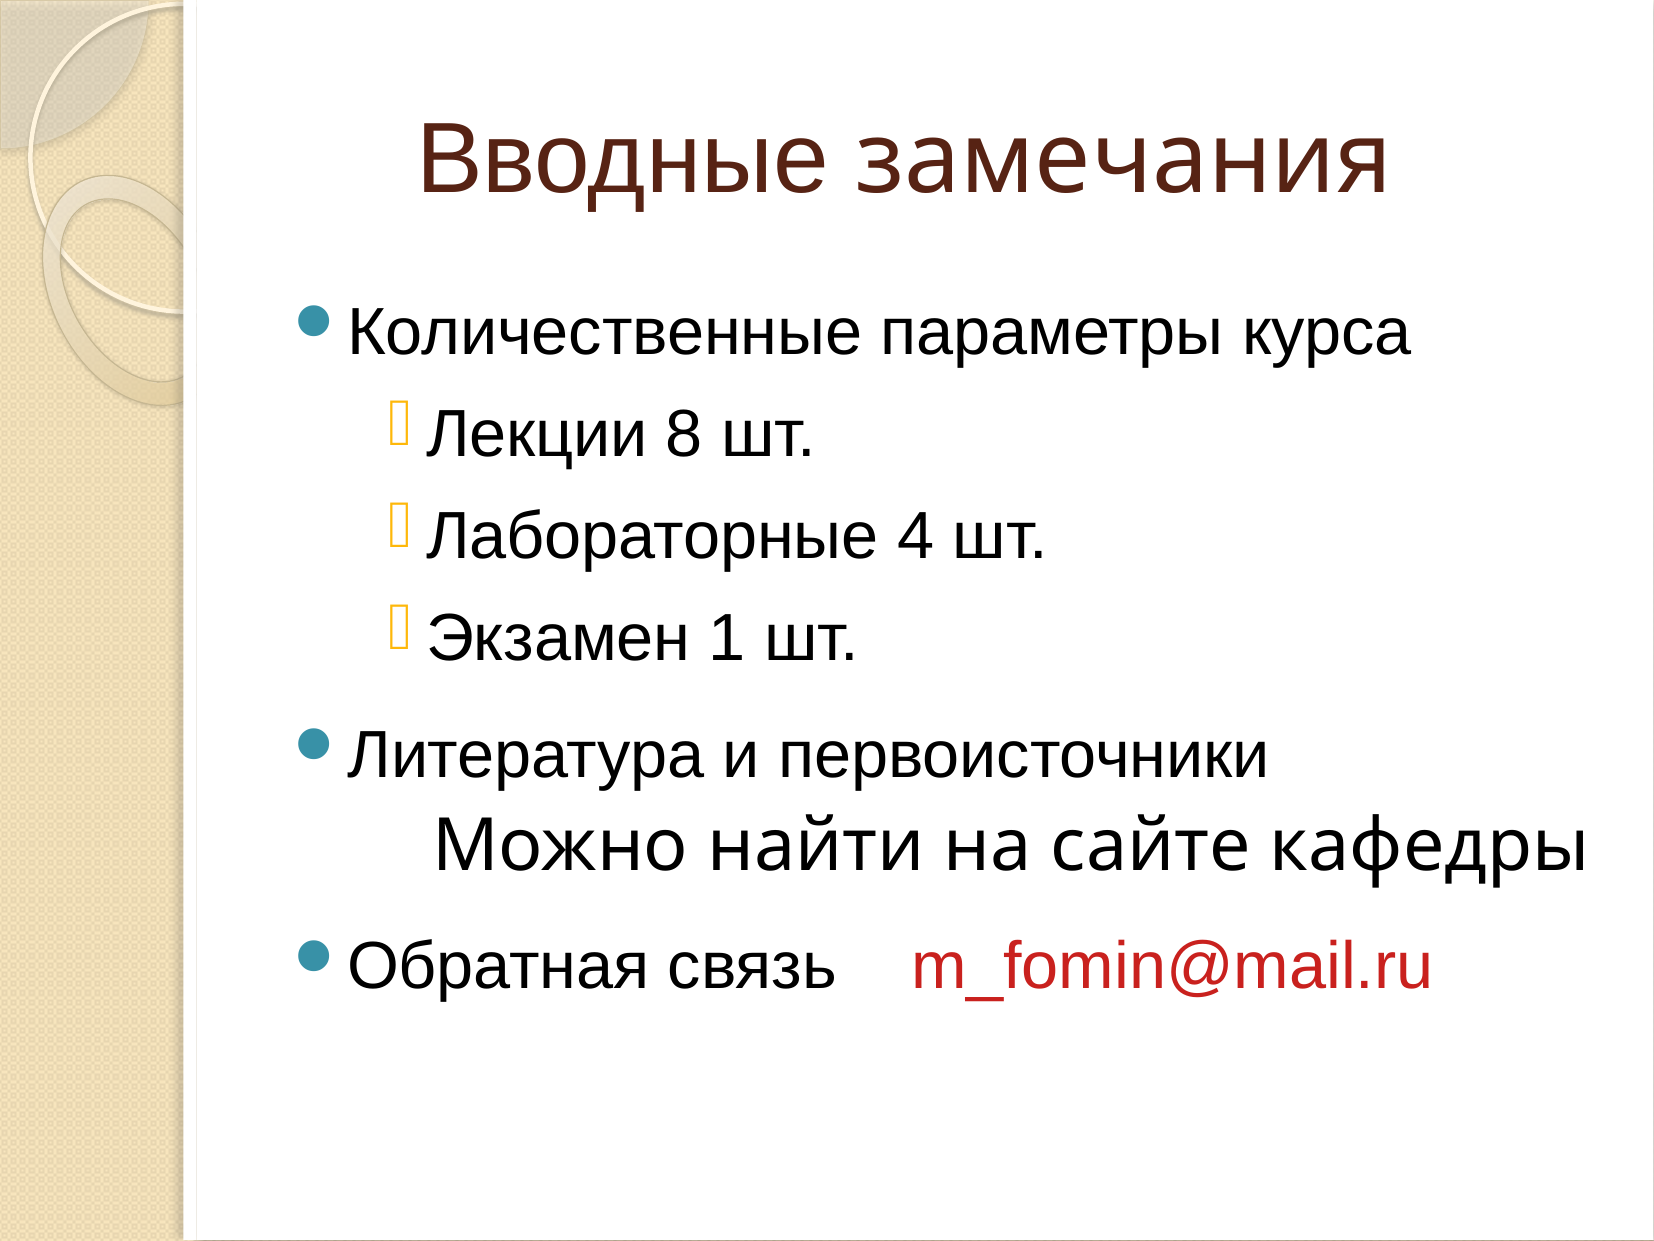

# Вводные замечания
Количественные параметры курса
Лекции 8 шт.
Лабораторные 4 шт.
Экзамен 1 шт.
Литература и первоисточники
 Можно найти на сайте кафедры
Обратная связь m_fomin@mail.ru